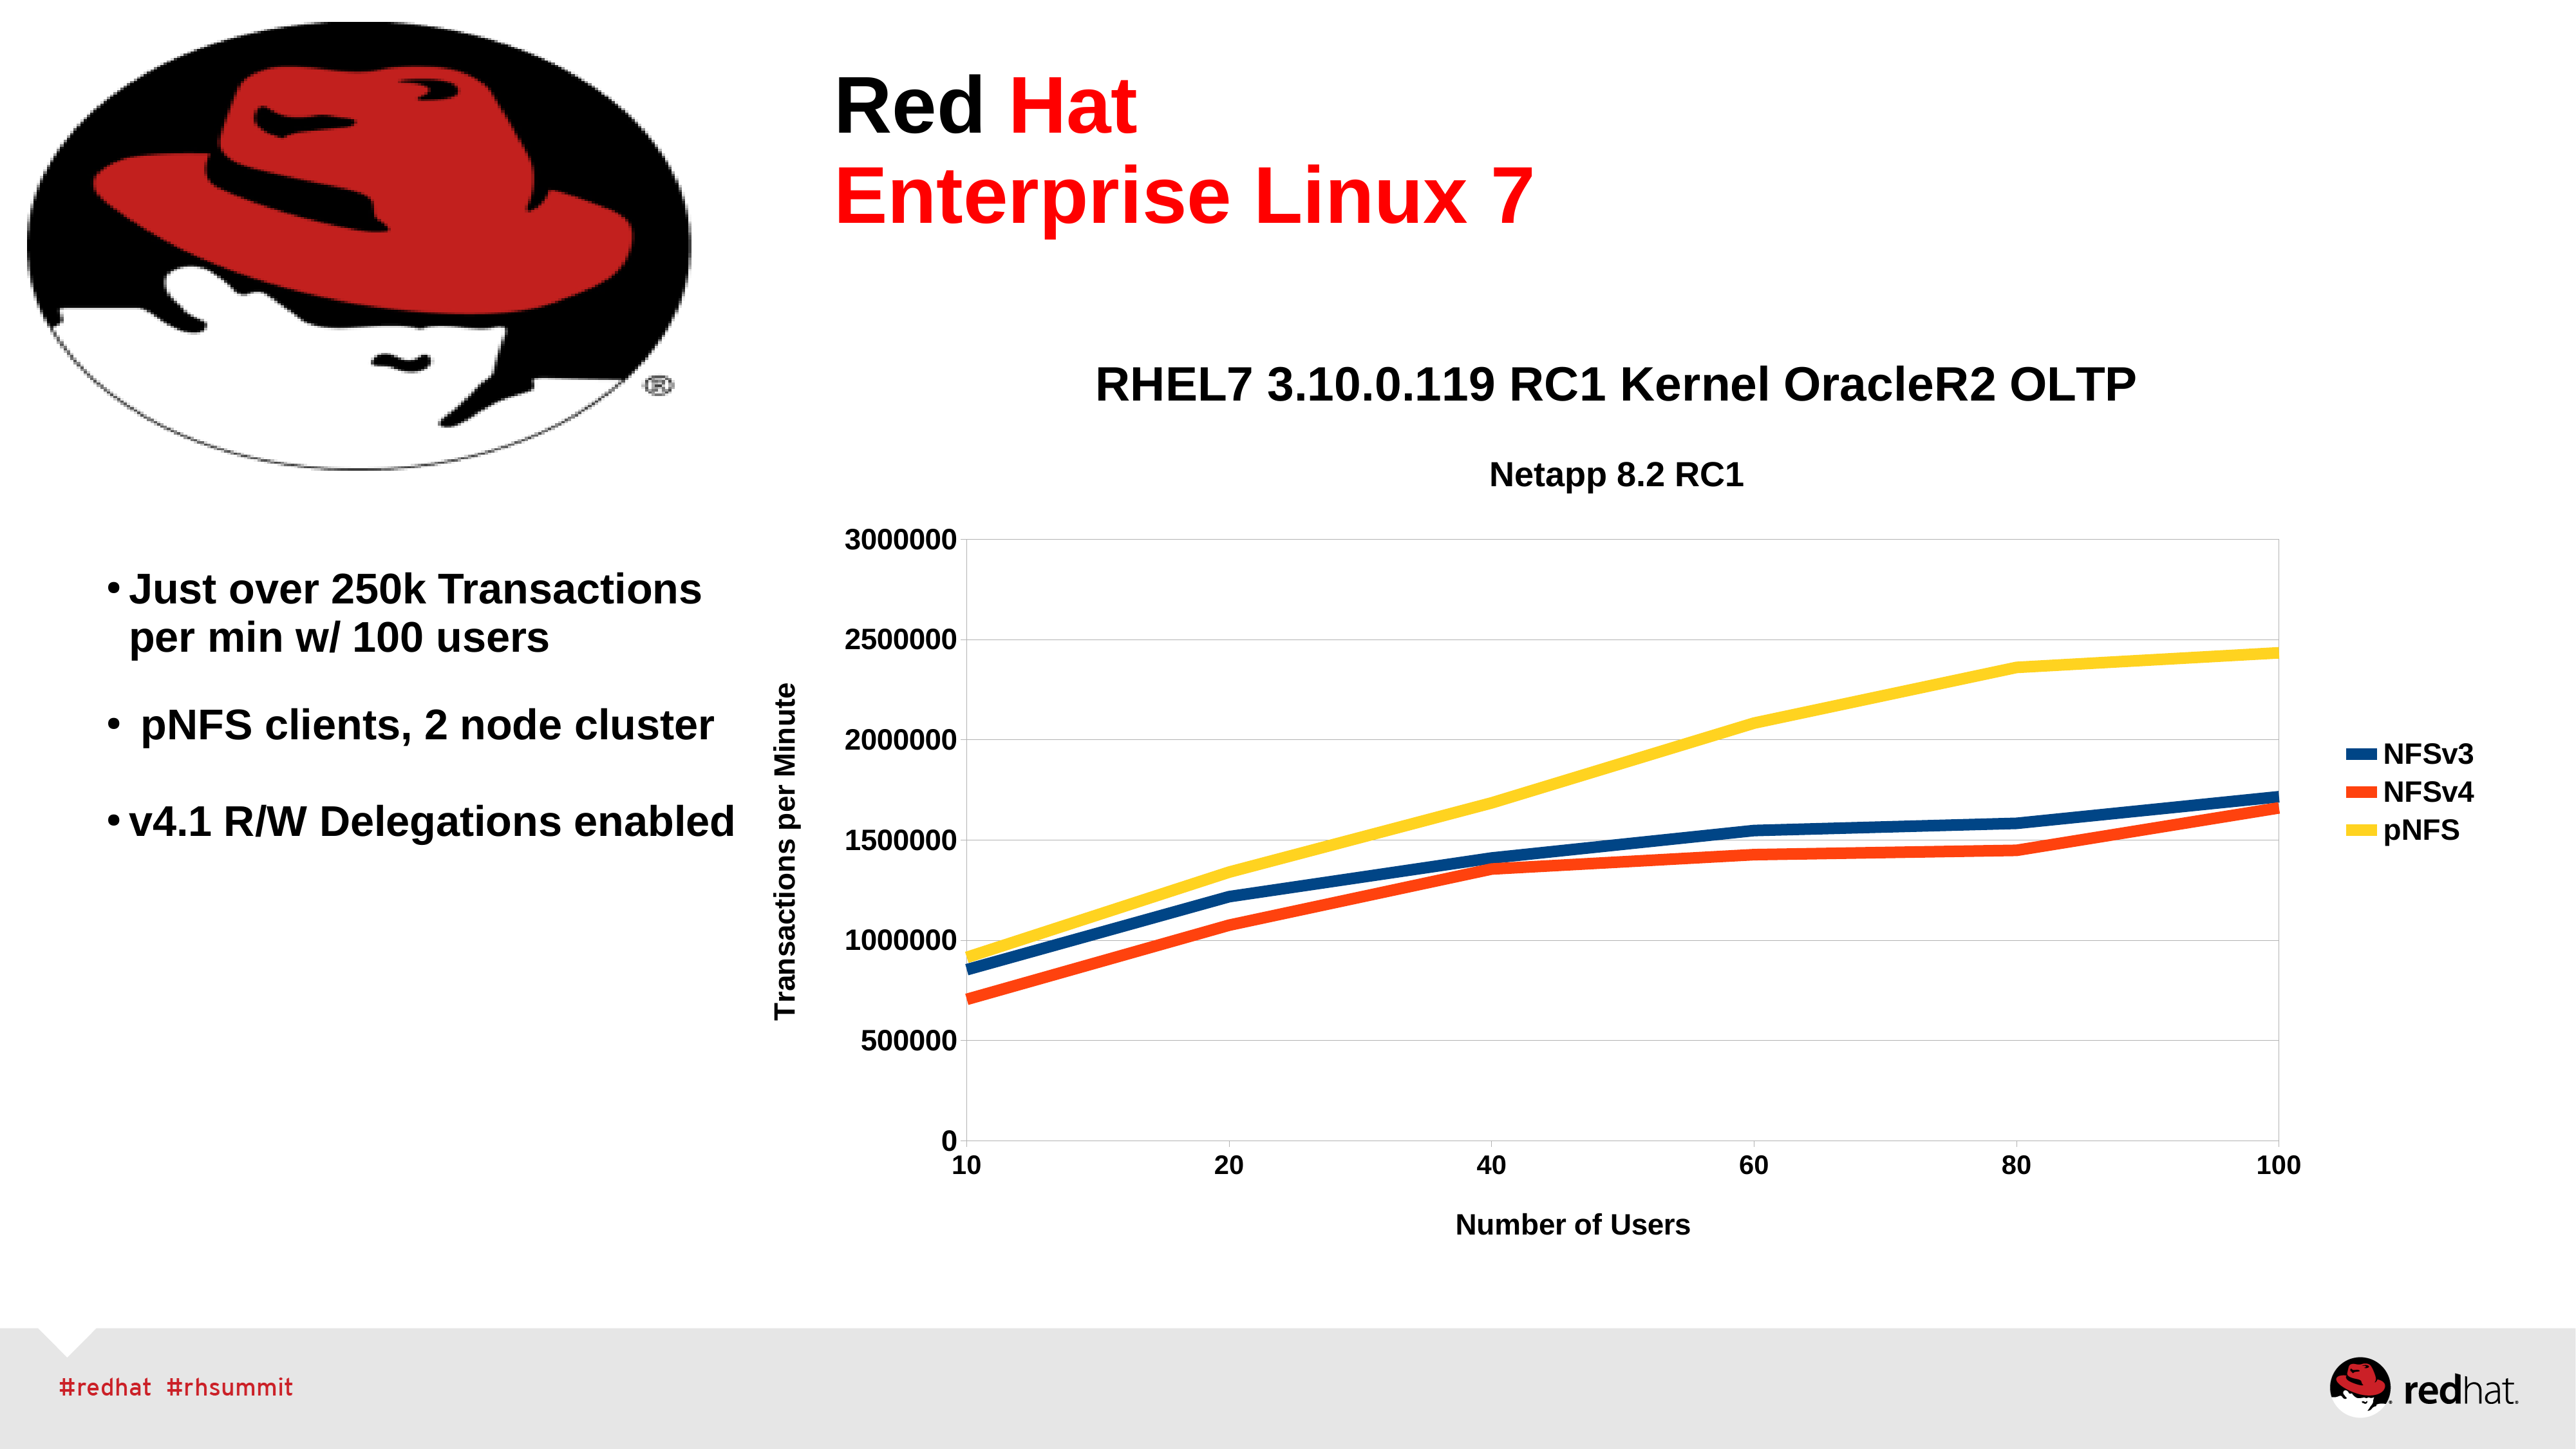

Red Hat
Enterprise Linux 7
### Chart: RHEL7 3.10.0.119 RC1 Kernel OracleR2 OLTP
Netapp 8.2 RC1
| Category | NFSv3 | NFSv4 | pNFS |
|---|---|---|---|
| 10 | 853482.0 | 705543.0 | 915044.0 |
| 20 | 1217881.0 | 1075682.0 | 1340181.0 |
| 40 | 1410633.0 | 1355591.0 | 1685477.0 |
| 60 | 1547430.0 | 1427309.0 | 2083540.0 |
| 80 | 1583439.0 | 1448619.0 | 2361091.0 |
| 100 | 1716194.0 | 1660442.0 | 2433873.0 |Just over 250k Transactions per min w/ 100 users
 pNFS clients, 2 node cluster
v4.1 R/W Delegations enabled